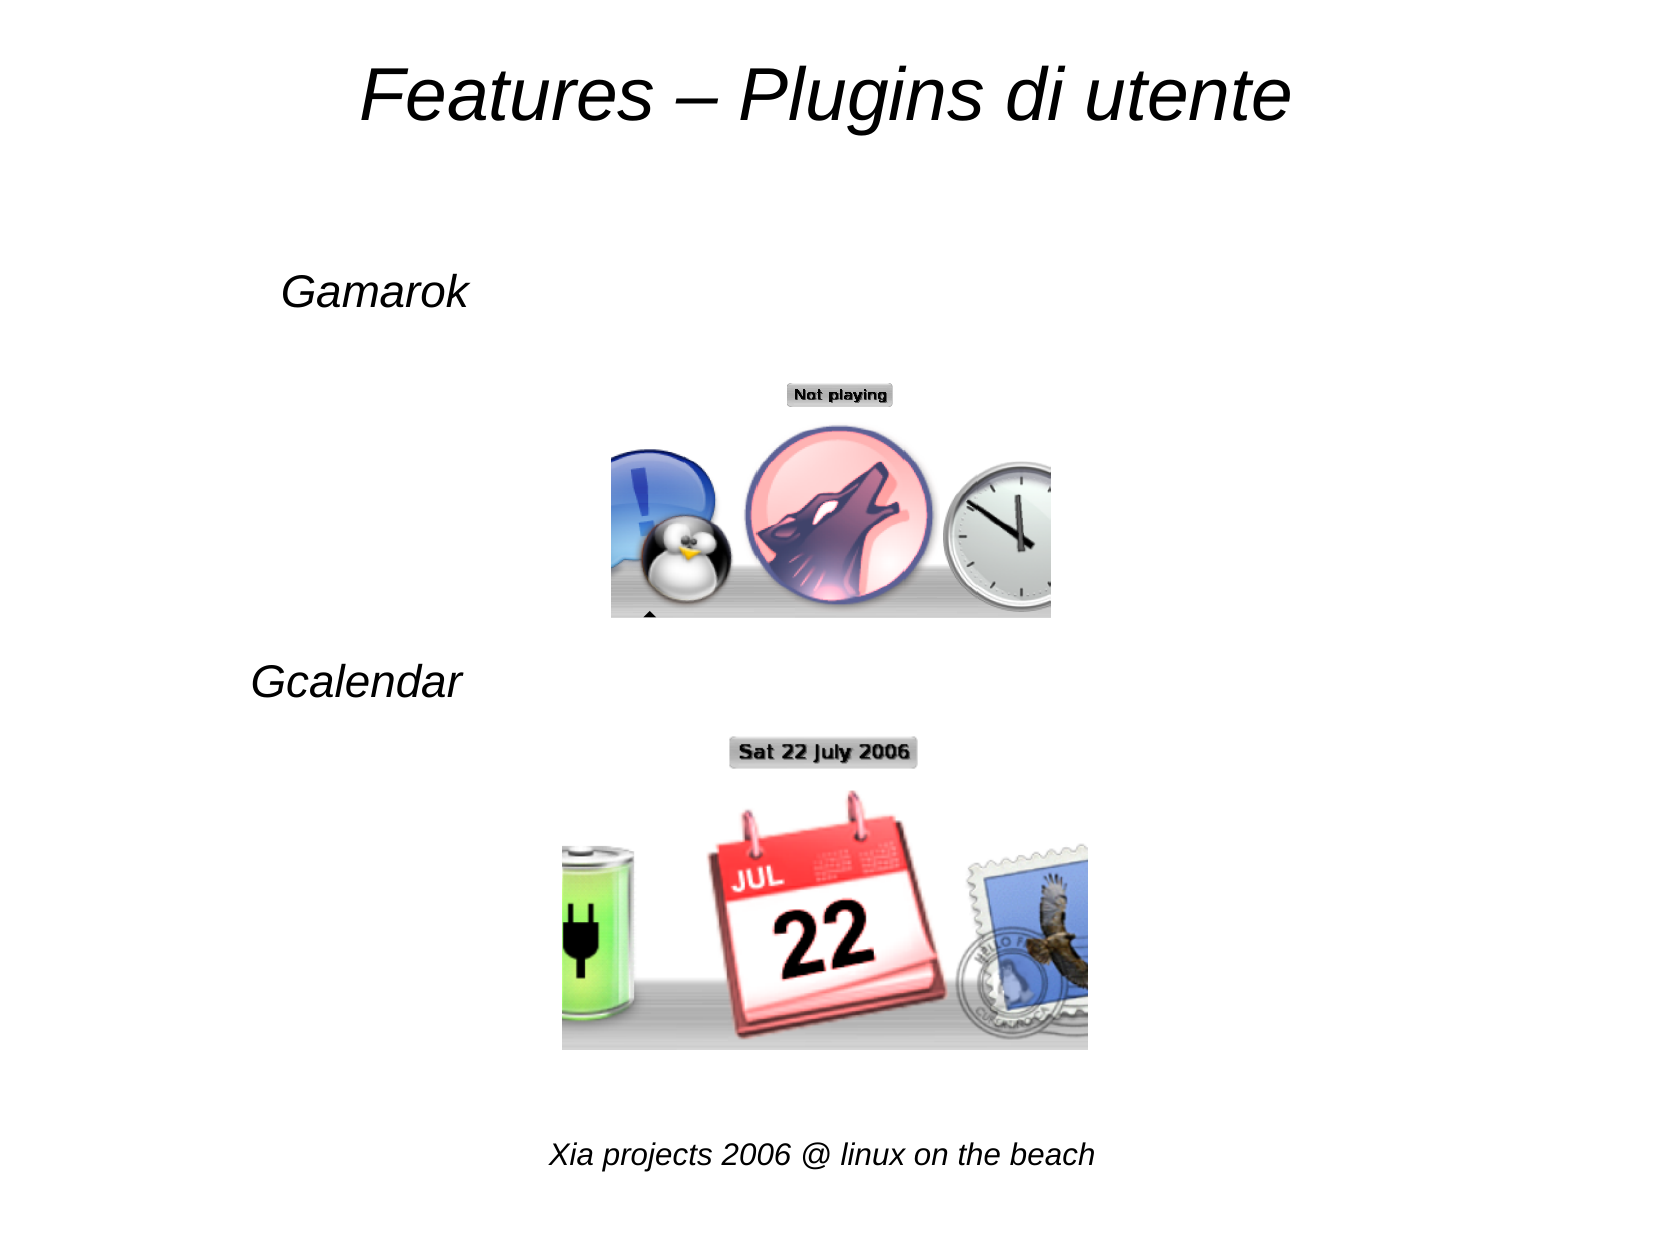

# Features – Plugins di utente
Gamarok
Gcalendar
Xia projects 2006 @ linux on the beach